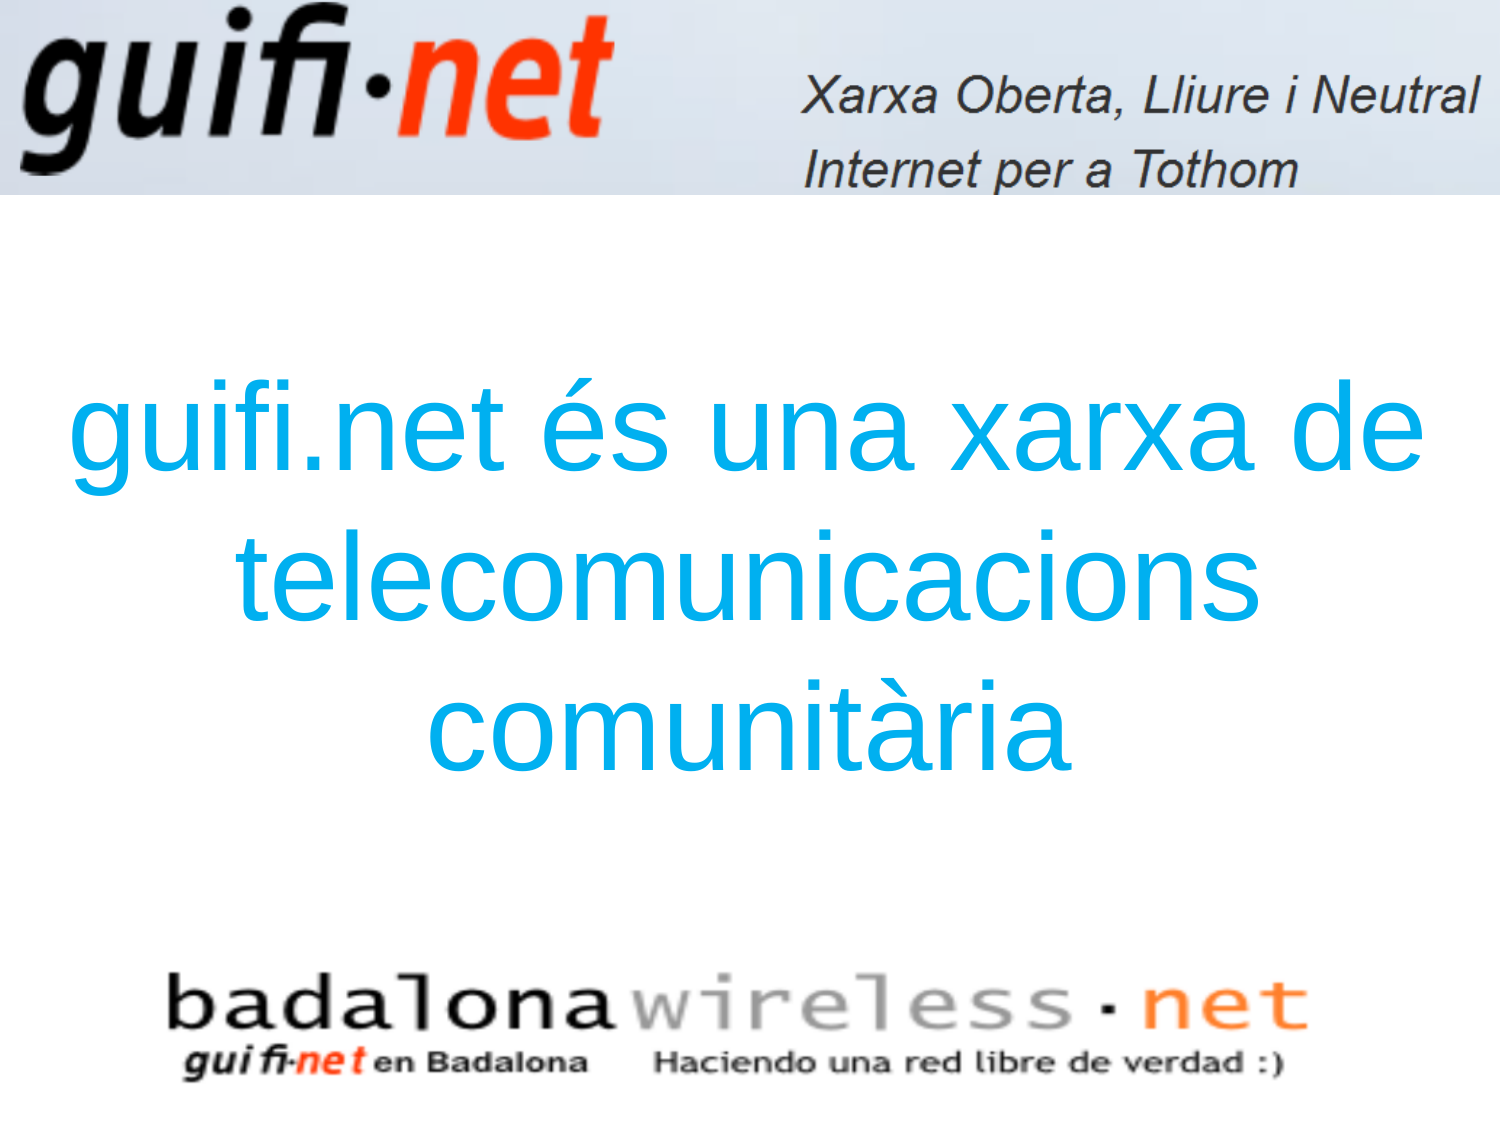

guifi.net és una xarxa de telecomunicacions comunitària